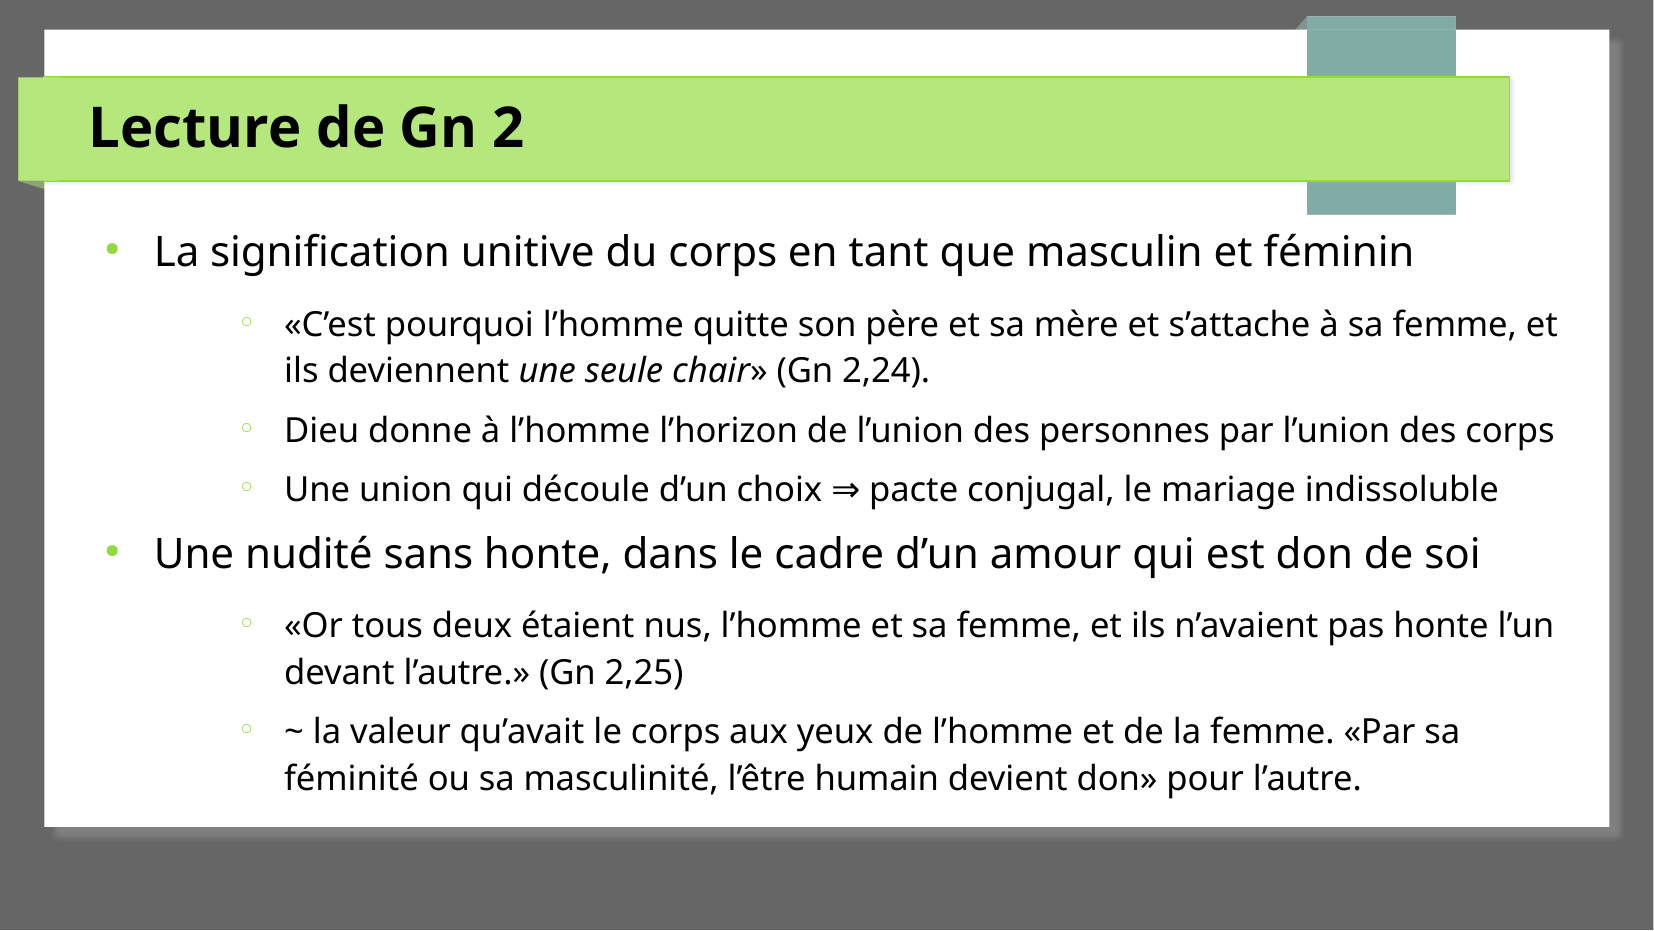

# Lecture de Gn 2
La signification unitive du corps en tant que masculin et féminin
«C’est pourquoi l’homme quitte son père et sa mère et s’attache à sa femme, et ils deviennent une seule chair» (Gn 2,24).
Dieu donne à l’homme l’horizon de l’union des personnes par l’union des corps
Une union qui découle d’un choix ⇒ pacte conjugal, le mariage indissoluble
Une nudité sans honte, dans le cadre d’un amour qui est don de soi
«Or tous deux étaient nus, l’homme et sa femme, et ils n’avaient pas honte l’un devant l’autre.» (Gn 2,25)
~ la valeur qu’avait le corps aux yeux de l’homme et de la femme. «Par sa féminité ou sa masculinité, l’être humain devient don» pour l’autre.